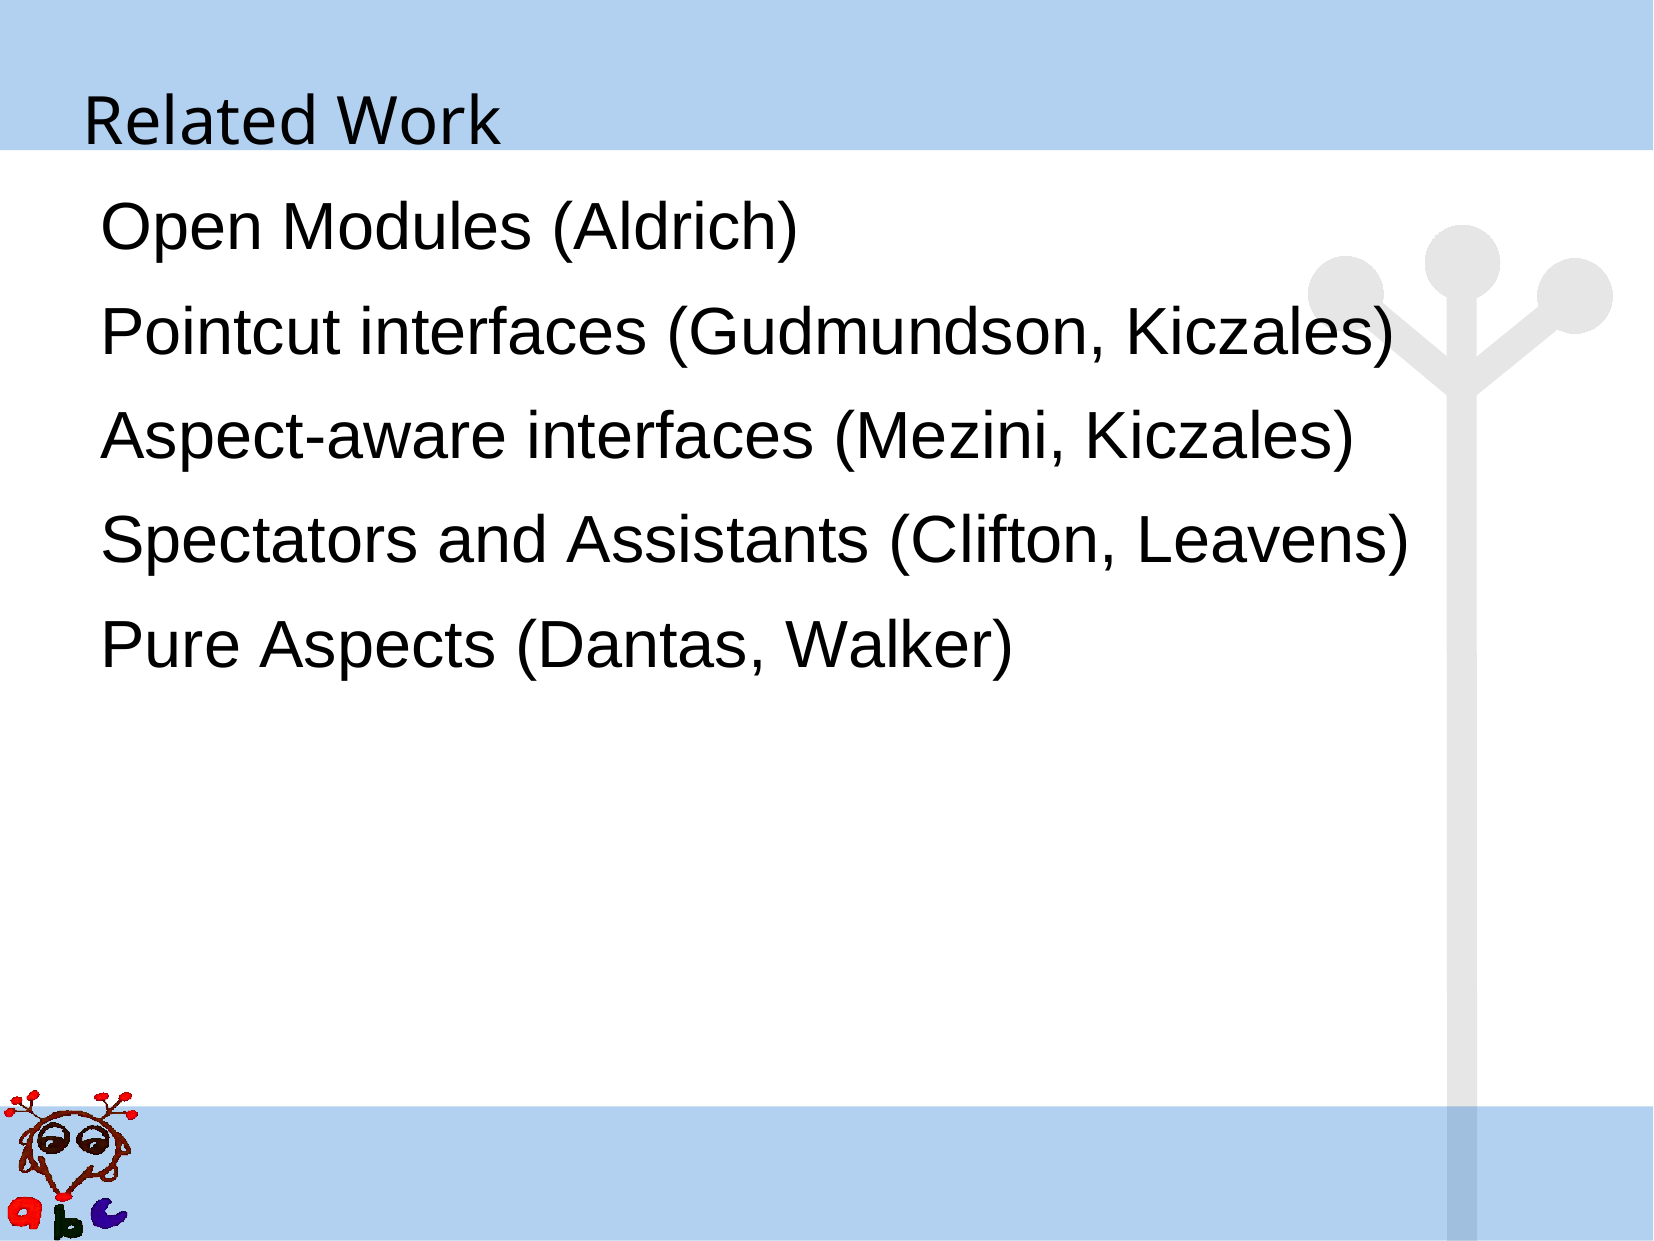

# Related Work
Open Modules (Aldrich)
Pointcut interfaces (Gudmundson, Kiczales)
Aspect-aware interfaces (Mezini, Kiczales)
Spectators and Assistants (Clifton, Leavens)
Pure Aspects (Dantas, Walker)